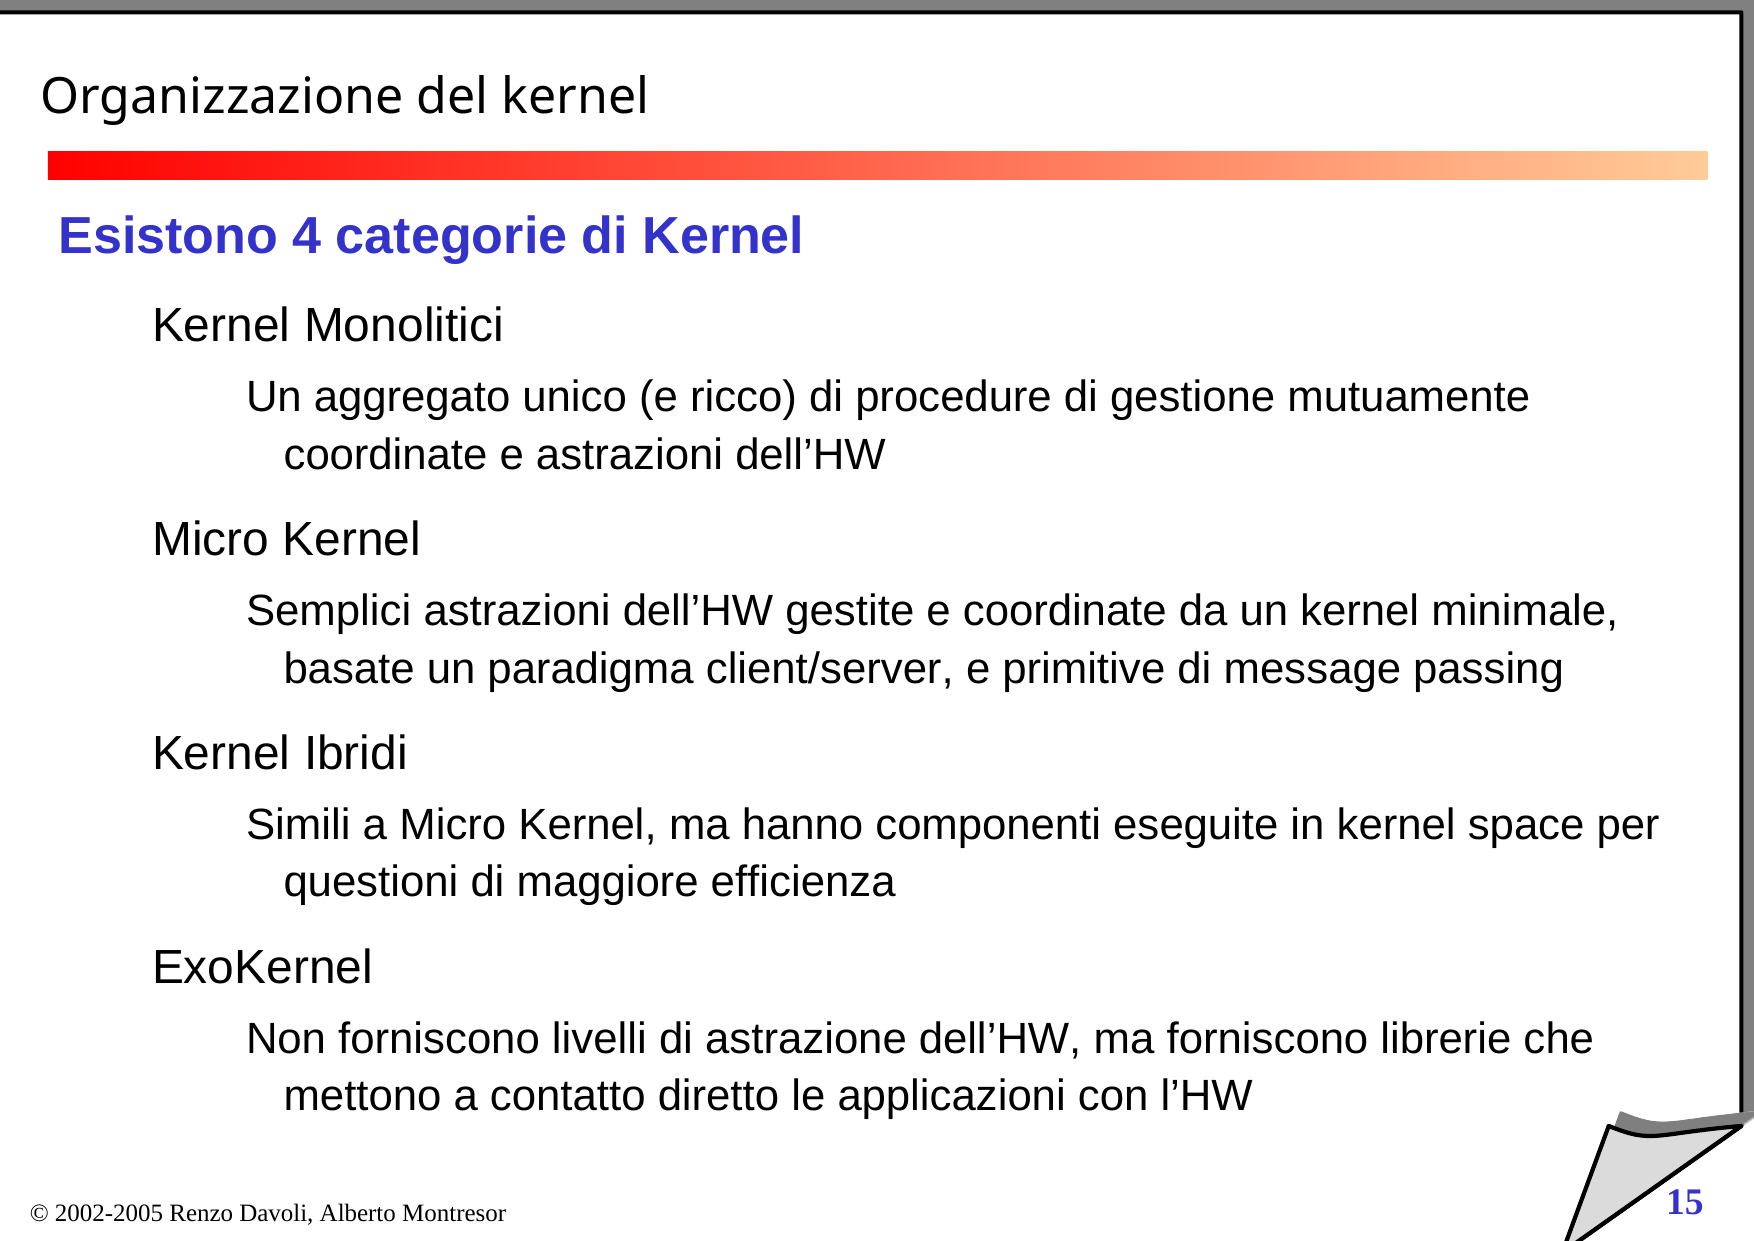

# Organizzazione del kernel
Esistono 4 categorie di Kernel
Kernel Monolitici
Un aggregato unico (e ricco) di procedure di gestione mutuamente coordinate e astrazioni dell’HW
Micro Kernel
Semplici astrazioni dell’HW gestite e coordinate da un kernel minimale, basate un paradigma client/server, e primitive di message passing
Kernel Ibridi
Simili a Micro Kernel, ma hanno componenti eseguite in kernel space per questioni di maggiore efficienza
ExoKernel
Non forniscono livelli di astrazione dell’HW, ma forniscono librerie che mettono a contatto diretto le applicazioni con l’HW